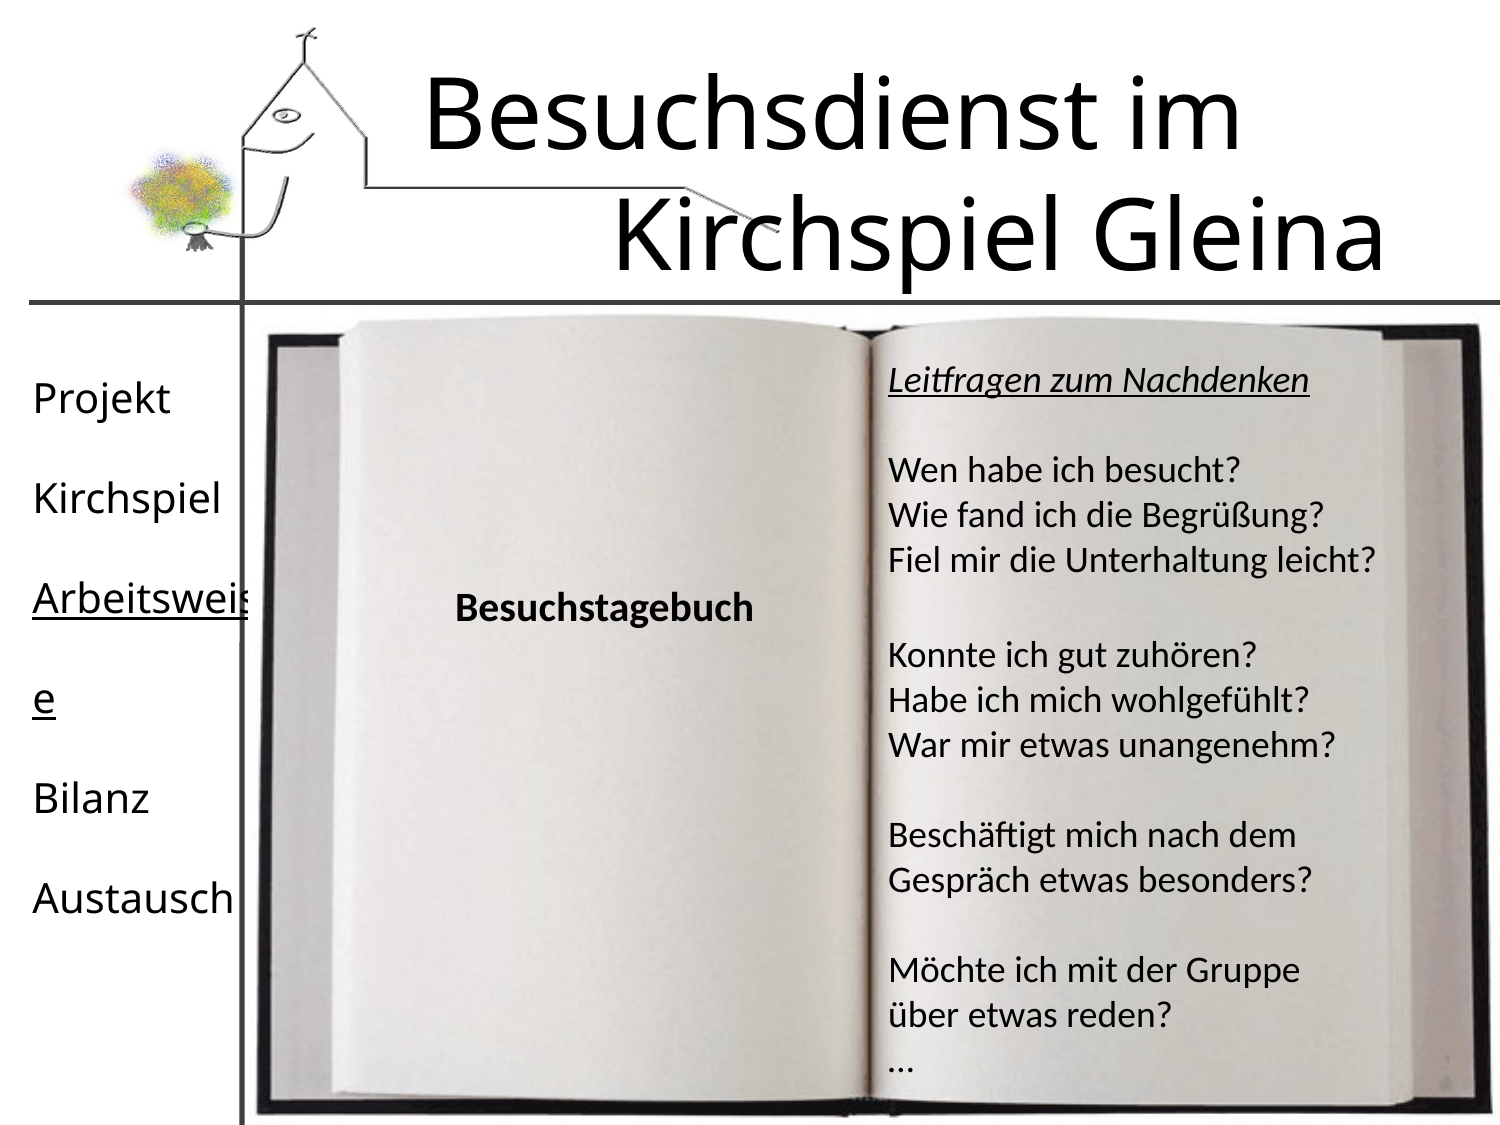

Leitfragen zum Nachdenken
Wen habe ich besucht?
Wie fand ich die Begrüßung?
Fiel mir die Unterhaltung leicht?
 Besuchstagebuch
Konnte ich gut zuhören?
Habe ich mich wohlgefühlt?
War mir etwas unangenehm?
Beschäftigt mich nach dem
Gespräch etwas besonders?
Möchte ich mit der Gruppe
über etwas reden?
…
Projekt
Kirchspiel
Arbeitsweise
Bilanz
Austausch
Die Arbeit in Phasen
Aufbau- und Fortbildungsphase (Qualifizierung)
 konkrete Besuchsabsprachen (Geburtstage)
 Austragen von Geburtstagskarten
 Anlegen und Pflegen einer Systematik
 gemeinsame Besuche
 Besuchskreis